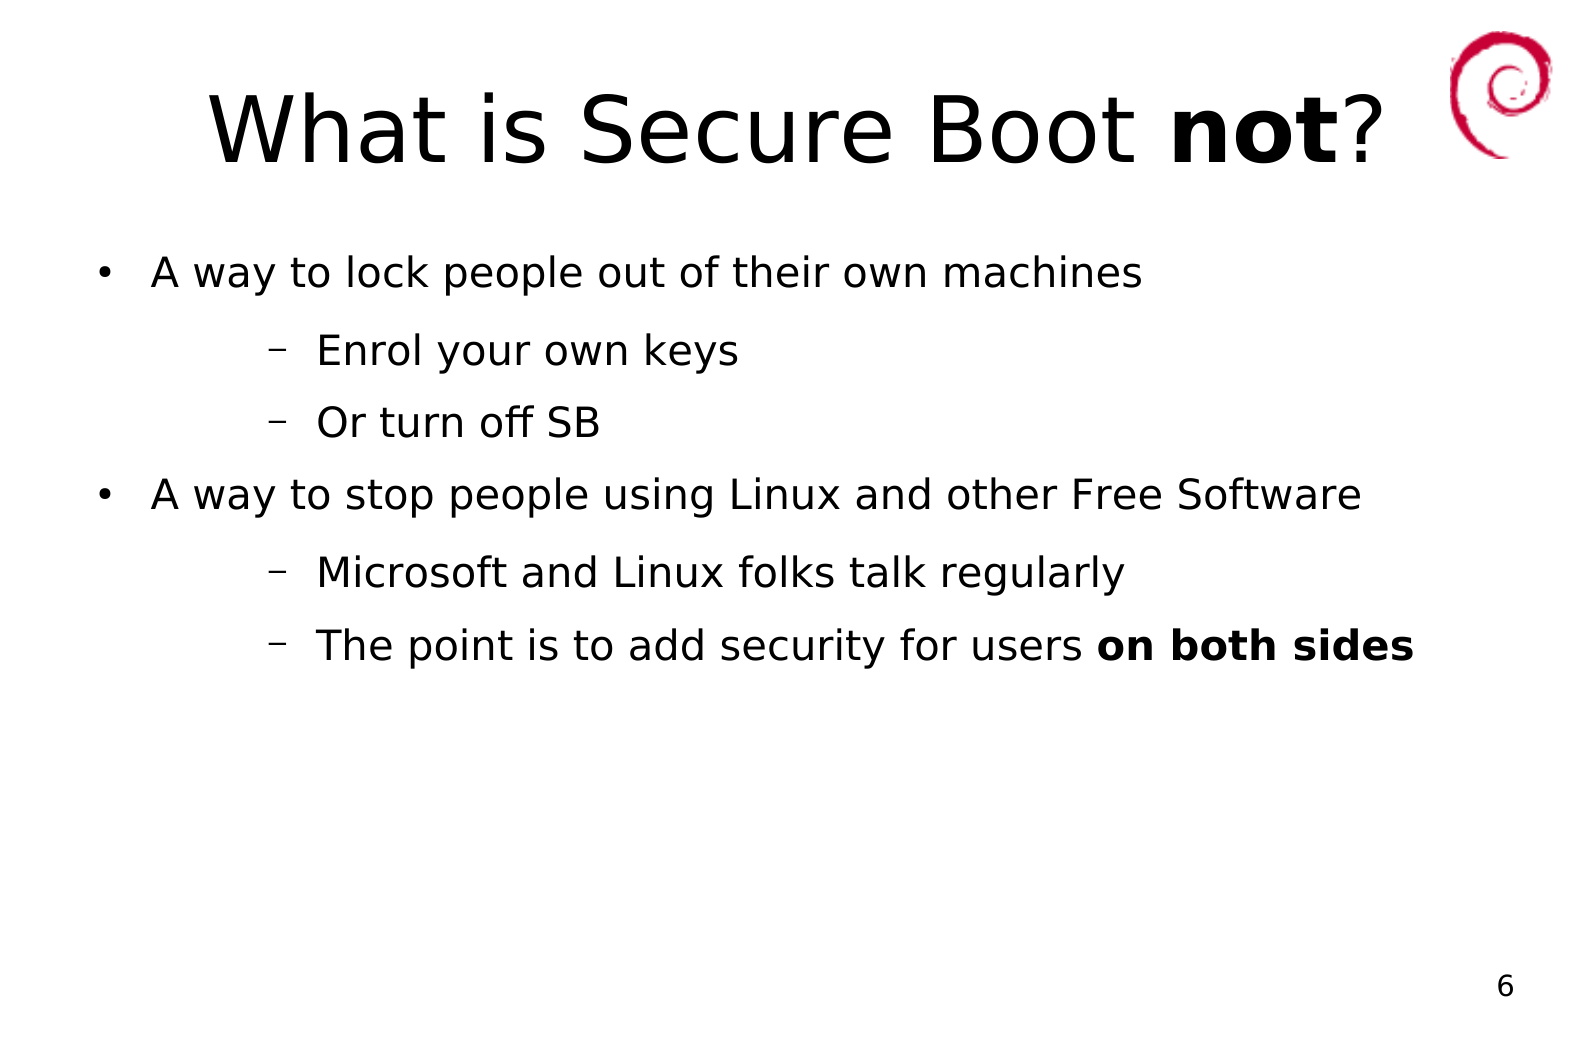

# What is Secure Boot not?
A way to lock people out of their own machines
Enrol your own keys
Or turn off SB
A way to stop people using Linux and other Free Software
Microsoft and Linux folks talk regularly
The point is to add security for users on both sides
6